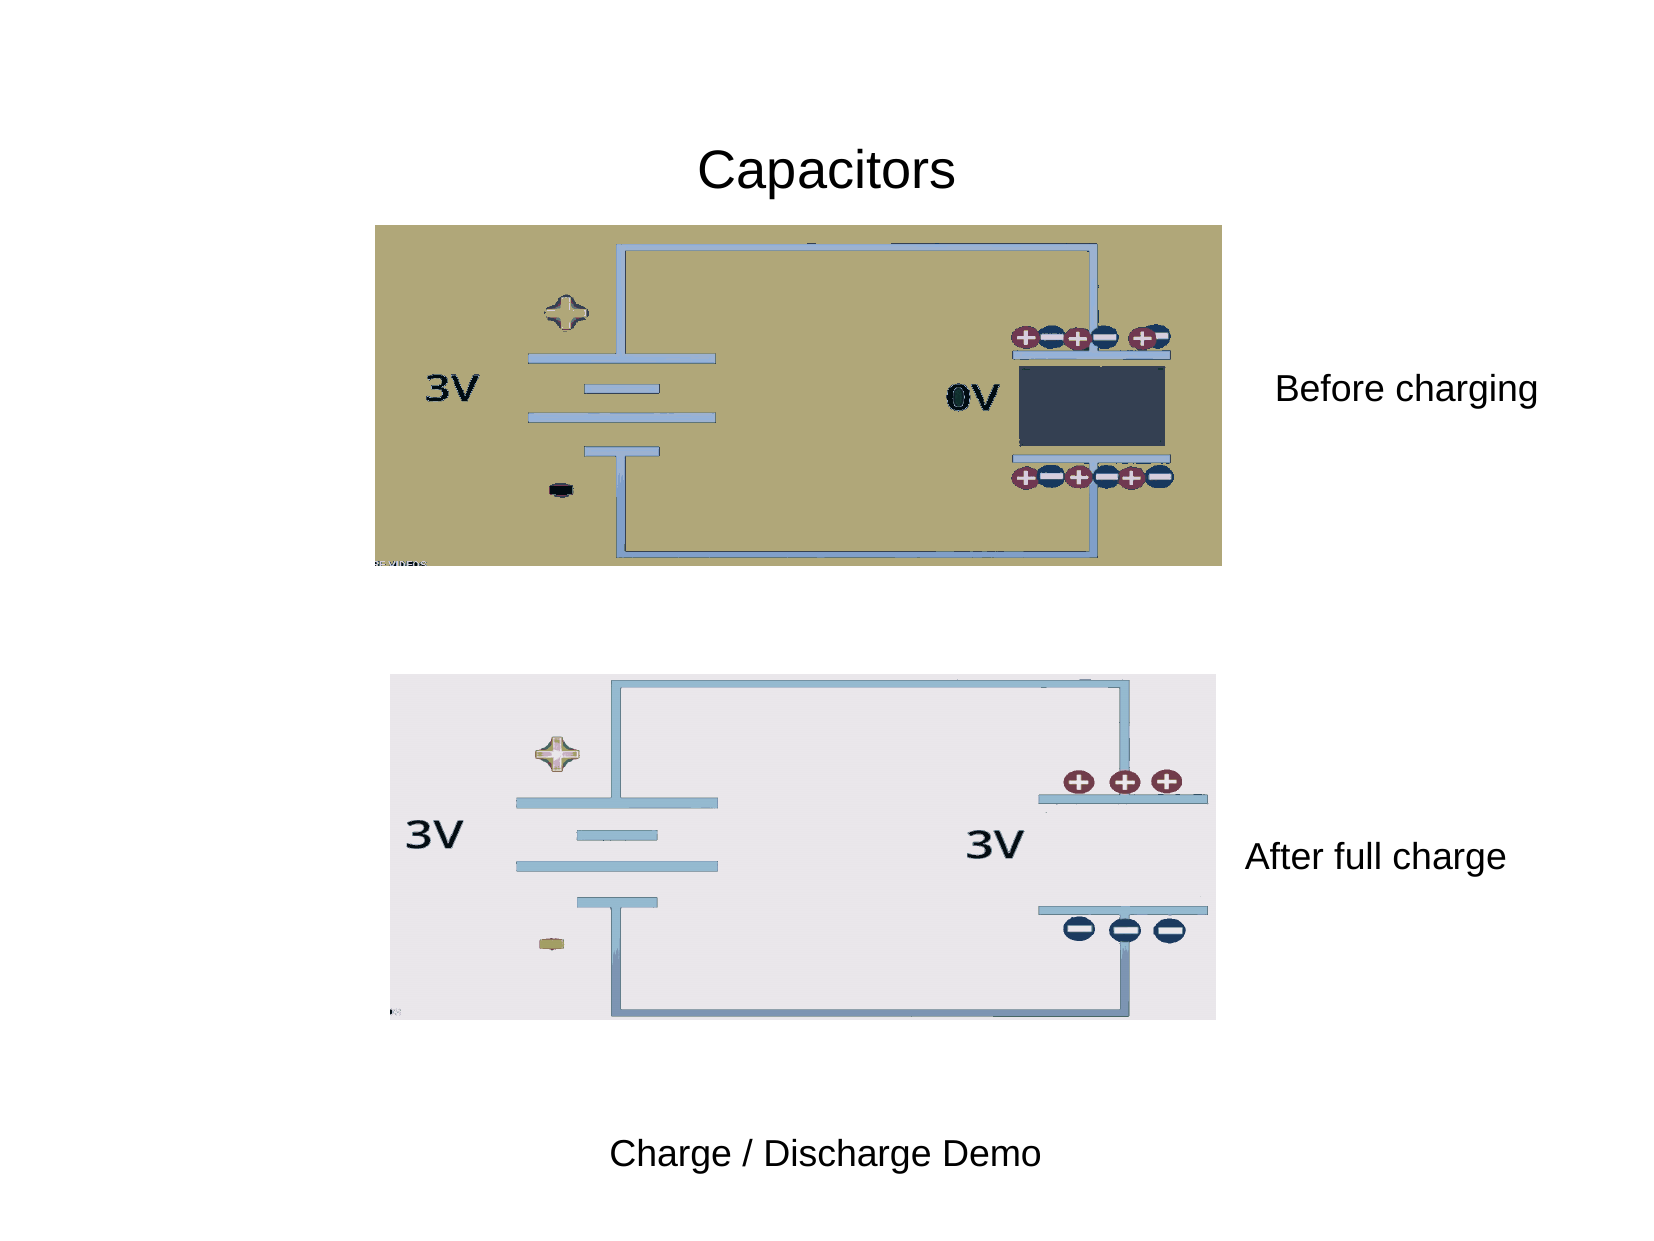

# Capacitors
Before charging
After full charge
Charge / Discharge Demo